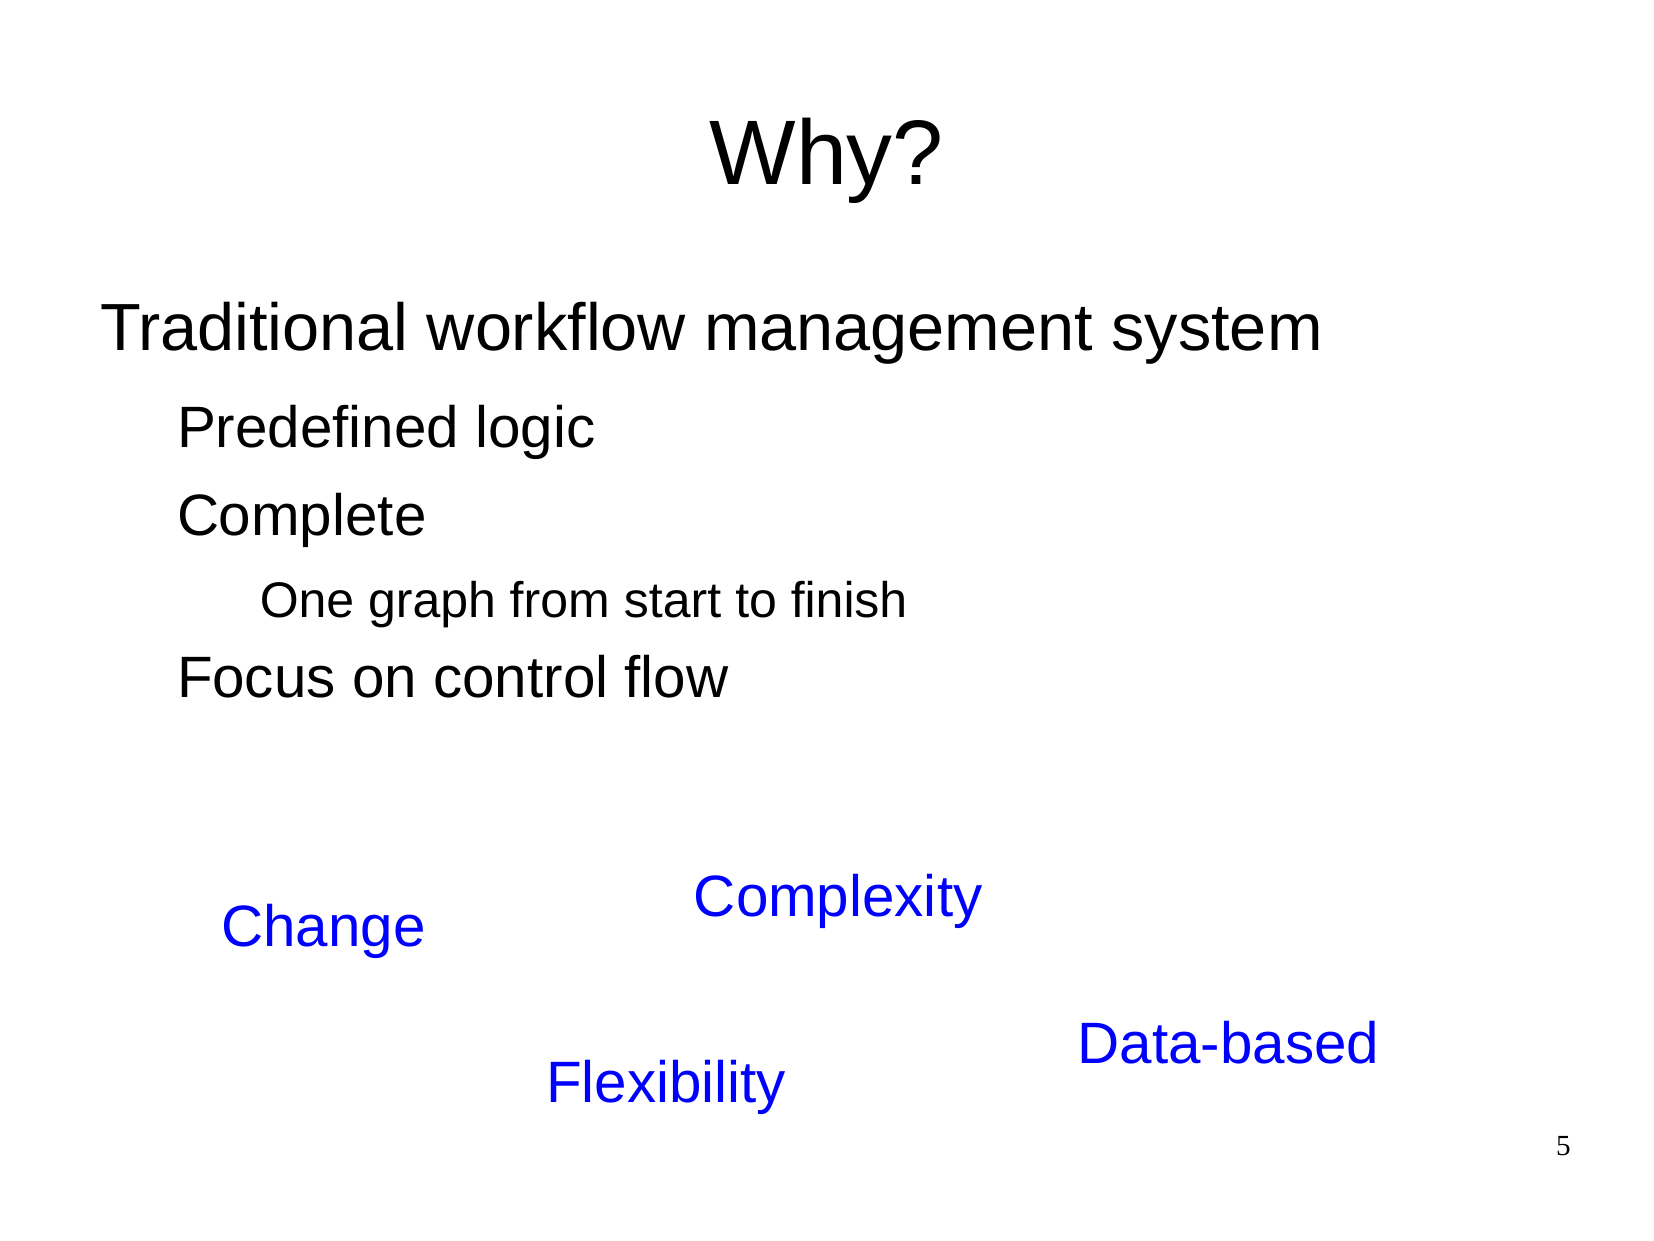

# Why?
Traditional workflow management system
Predefined logic
Complete
One graph from start to finish
Focus on control flow
Complexity
Change
Data-based
Flexibility
5